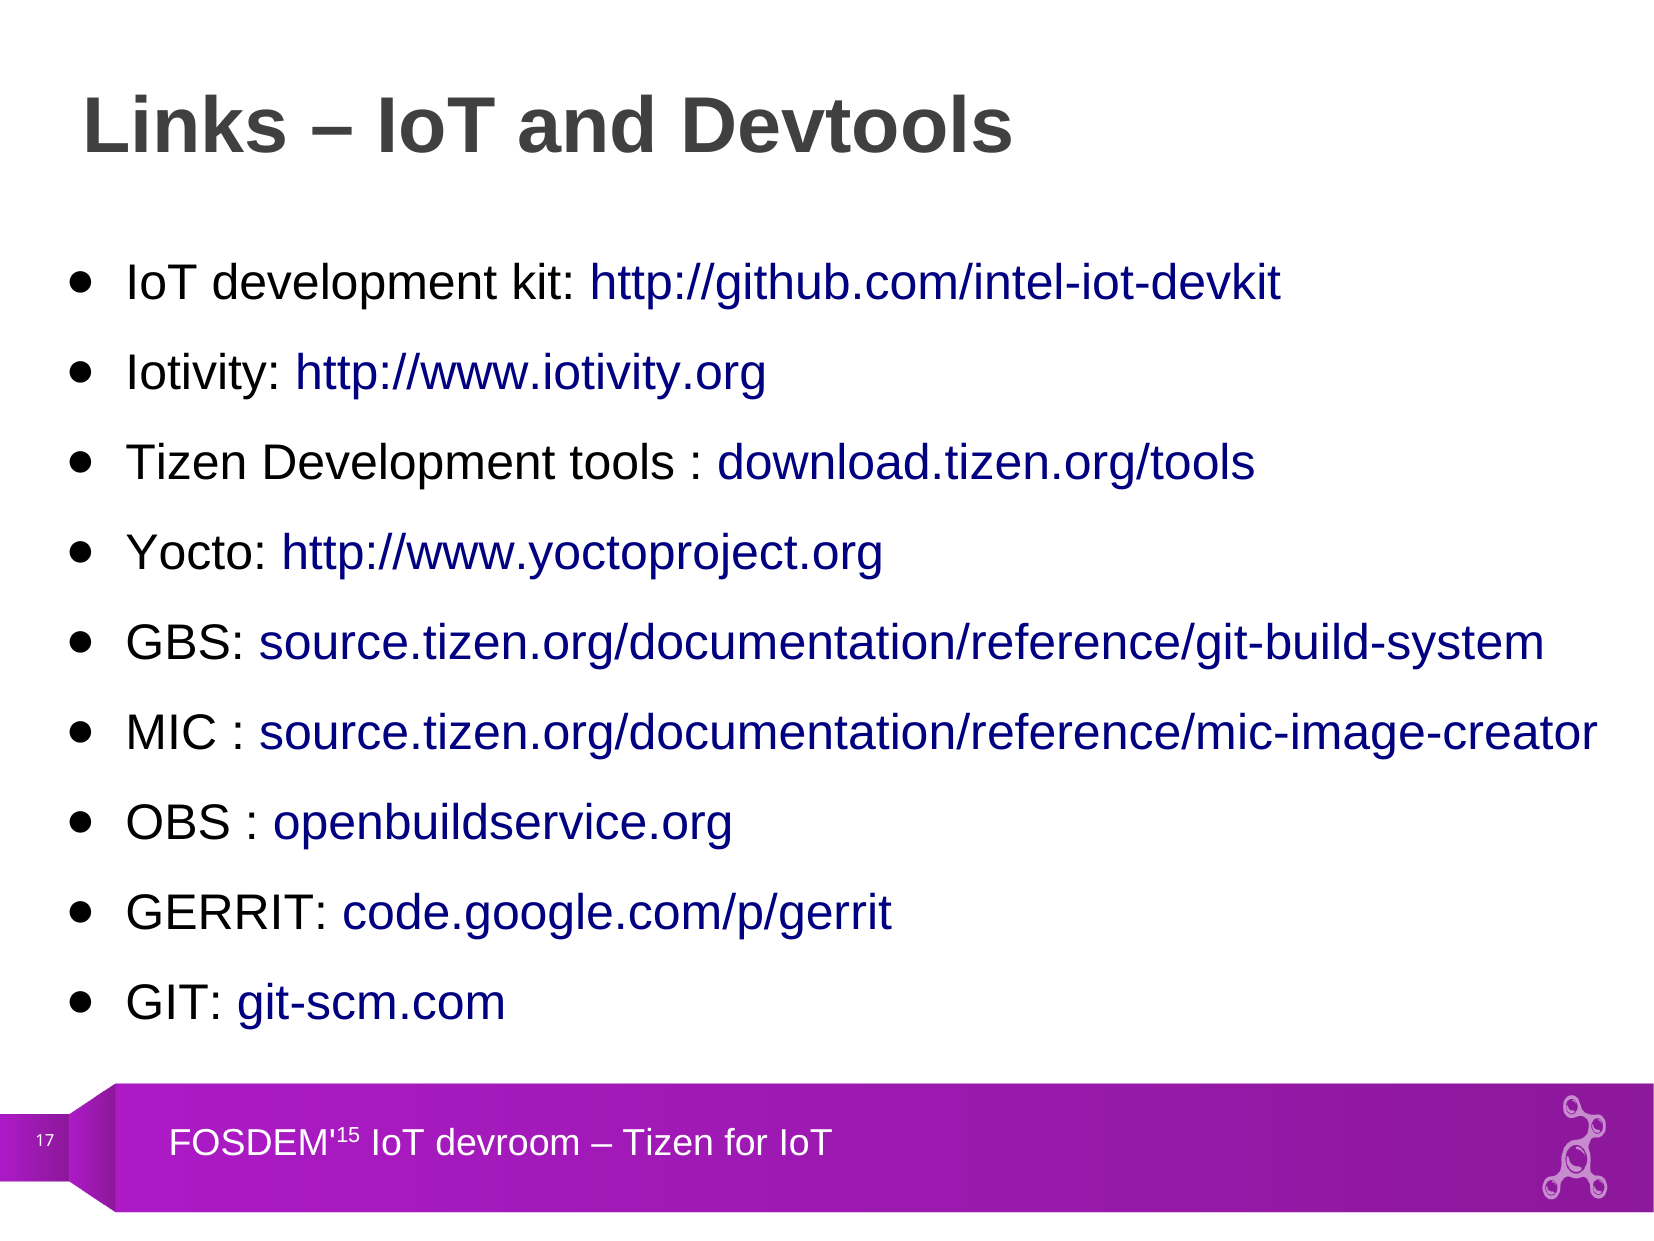

# Links – IoT and Devtools
IoT development kit: http://github.com/intel-iot-devkit
Iotivity: http://www.iotivity.org
Tizen Development tools : download.tizen.org/tools
Yocto: http://www.yoctoproject.org
GBS: source.tizen.org/documentation/reference/git-build-system
MIC : source.tizen.org/documentation/reference/mic-image-creator
OBS : openbuildservice.org
GERRIT: code.google.com/p/gerrit
GIT: git-scm.com